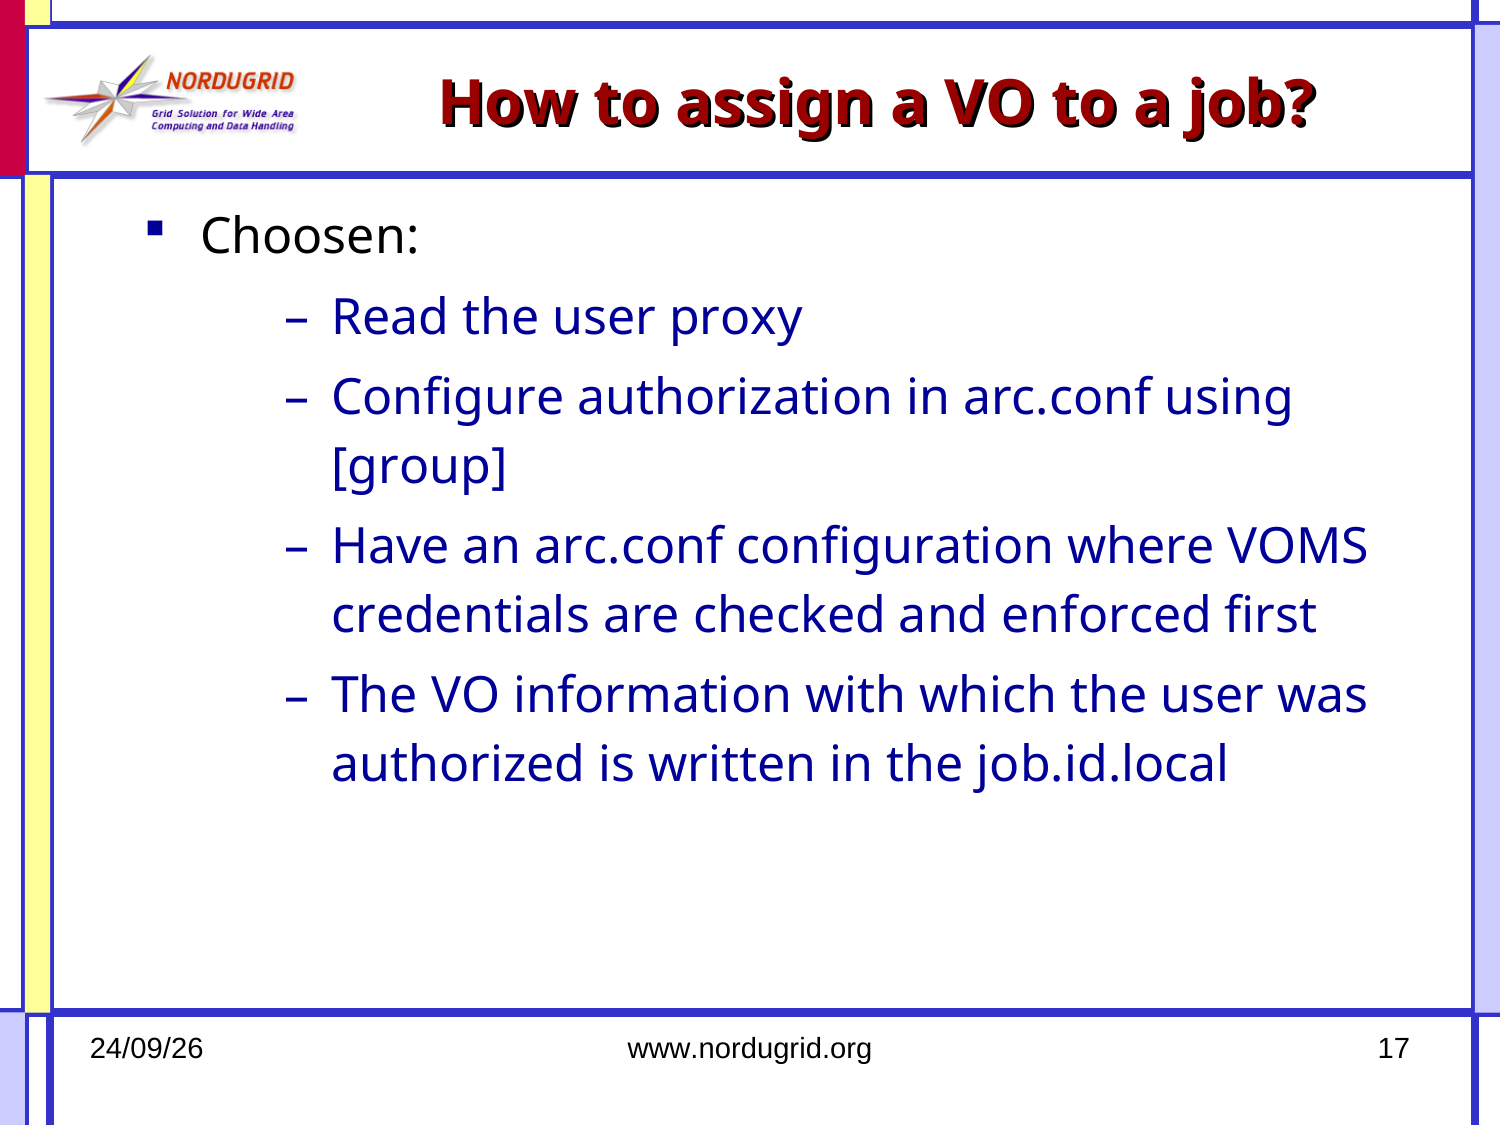

# How to assign a VO to a job?
Choosen:
Read the user proxy
Configure authorization in arc.conf using [group]
Have an arc.conf configuration where VOMS credentials are checked and enforced first
The VO information with which the user was authorized is written in the job.id.local
www.nordugrid.org
17